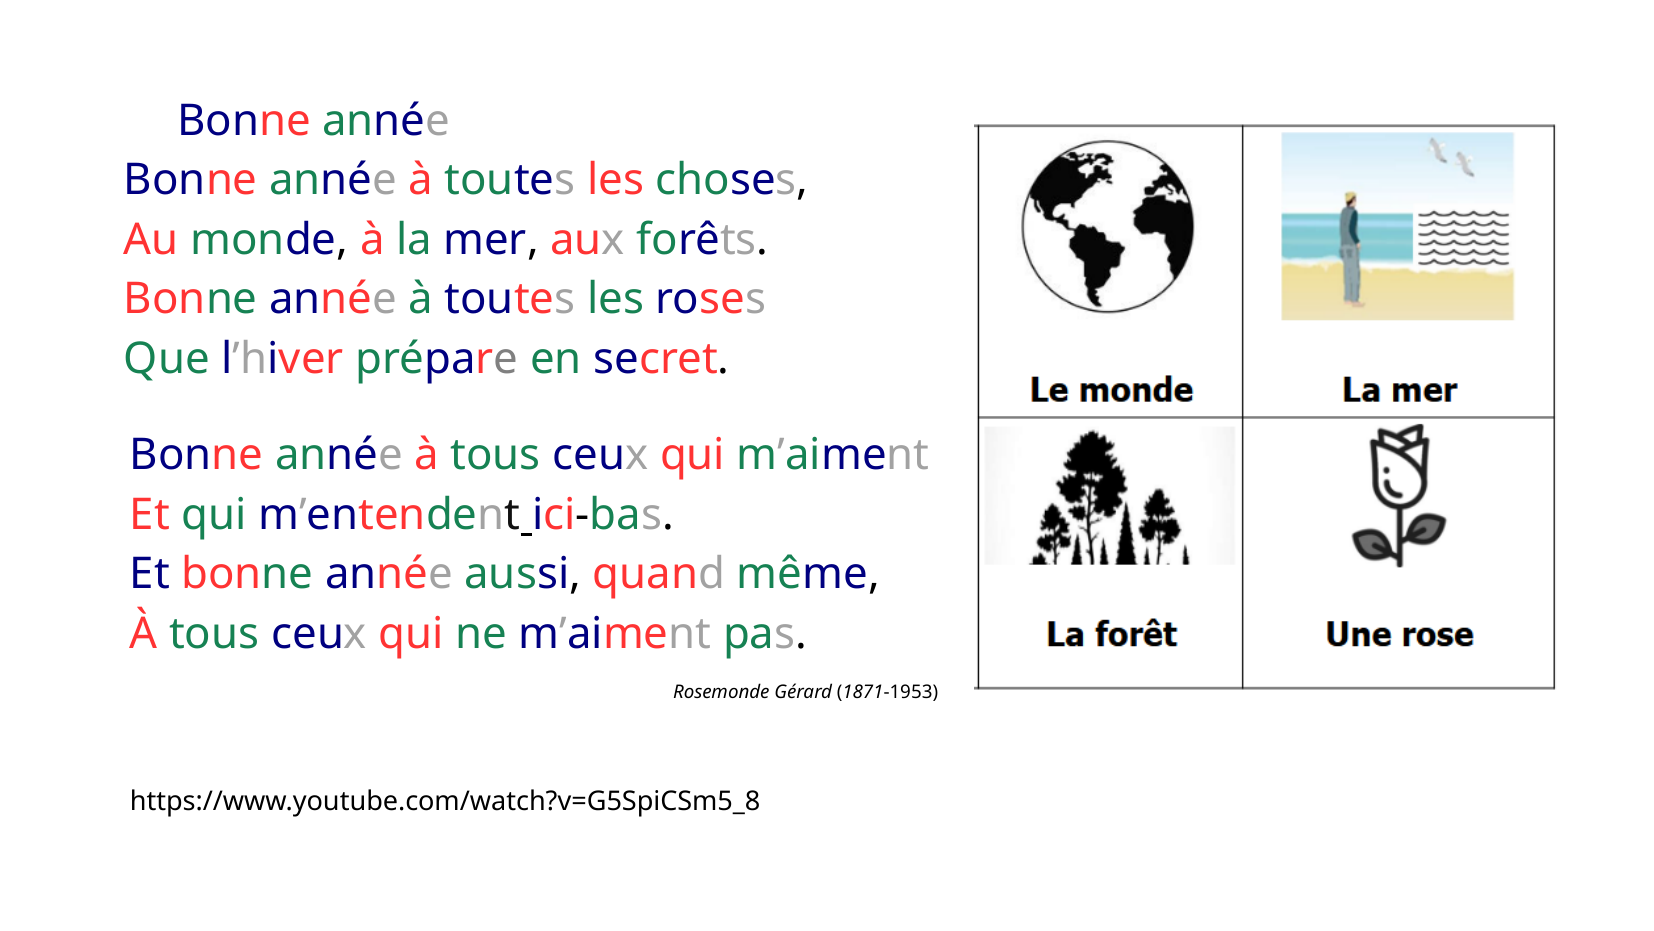

# Bonne année
Bonne année à toutes les choses,
Au monde, à la mer, aux forêts.
Bonne année à toutes les roses
Que l’hiver prépare en secret.
Bonne année à tous ceux qui m’aiment
Et qui m’entendent ici-bas.
Et bonne année aussi, quand même,
À tous ceux qui ne m’aiment pas.
Rosemonde Gérard (1871-1953)
https://www.youtube.com/watch?v=G5SpiCSm5_8